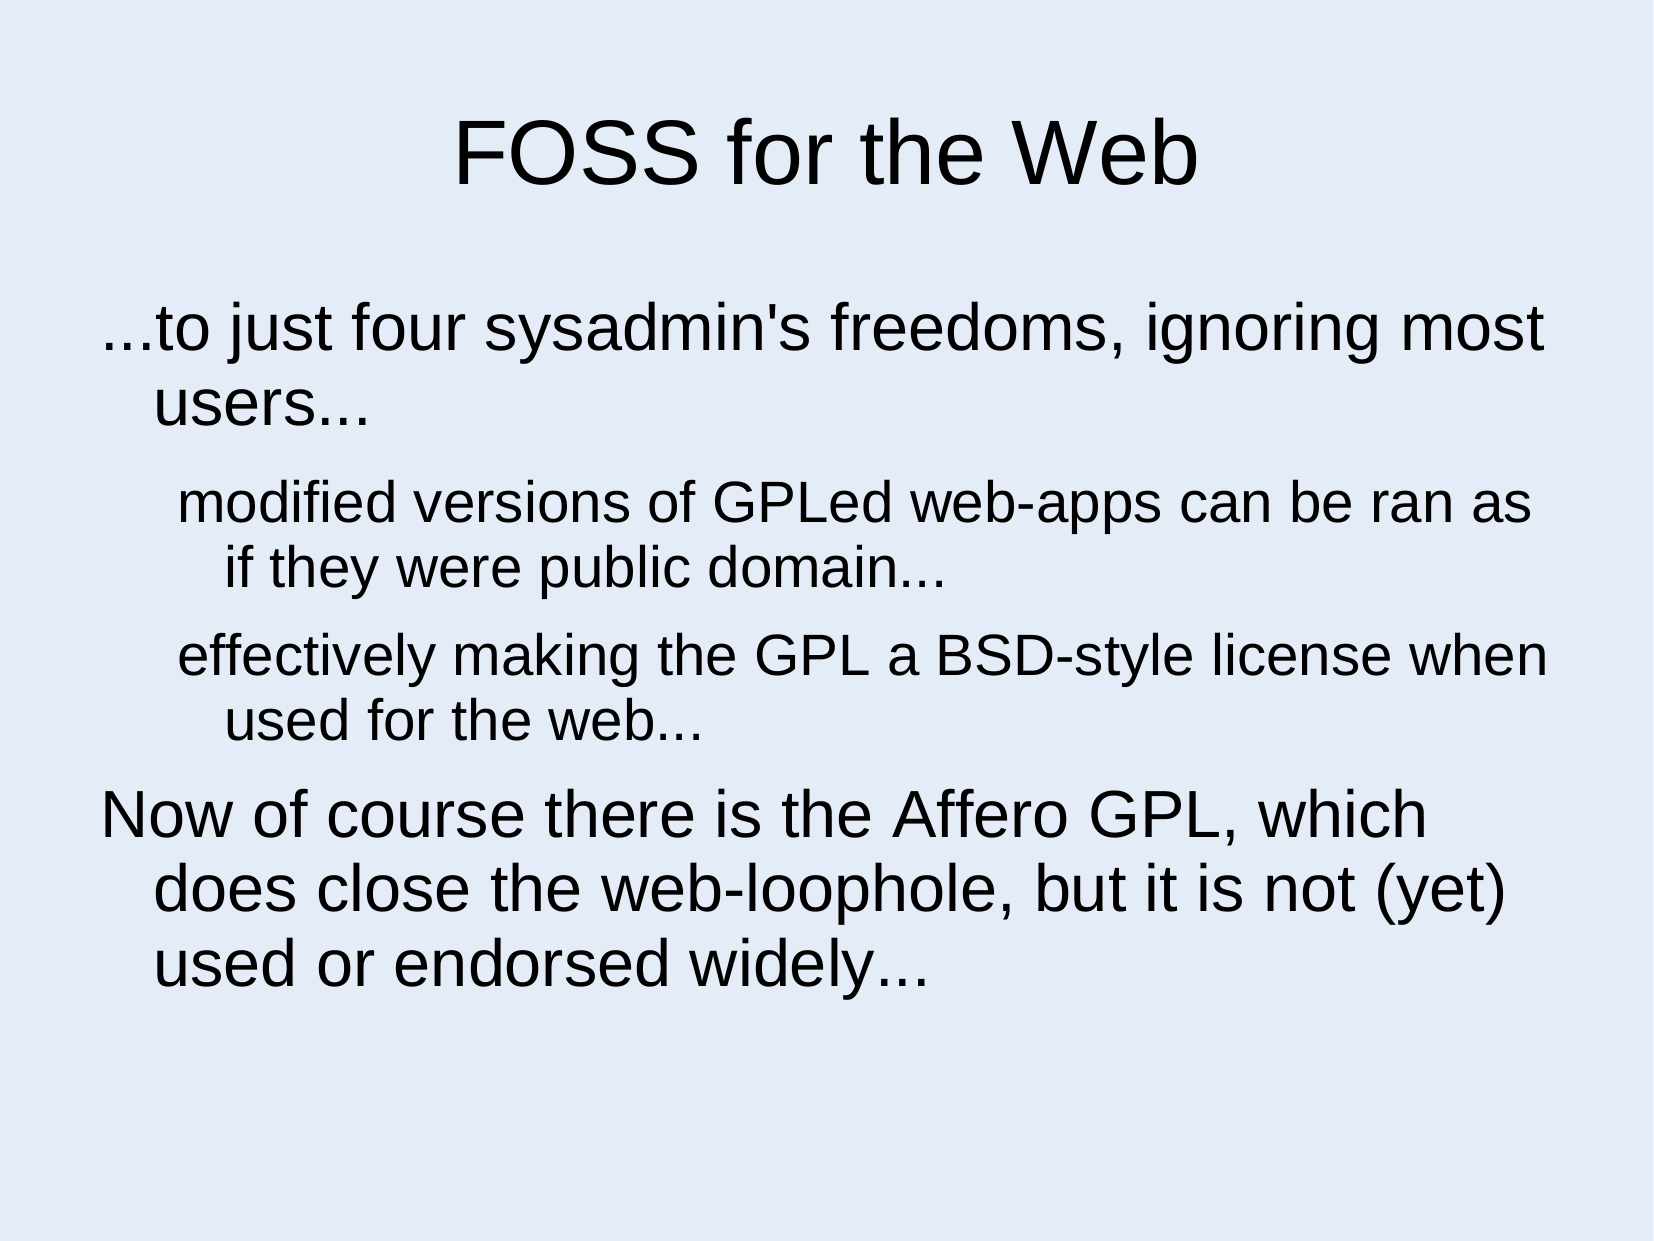

# FOSS for the Web
...to just four sysadmin's freedoms, ignoring most users...
modified versions of GPLed web-apps can be ran as if they were public domain...
effectively making the GPL a BSD-style license when used for the web...
Now of course there is the Affero GPL, which does close the web-loophole, but it is not (yet) used or endorsed widely...